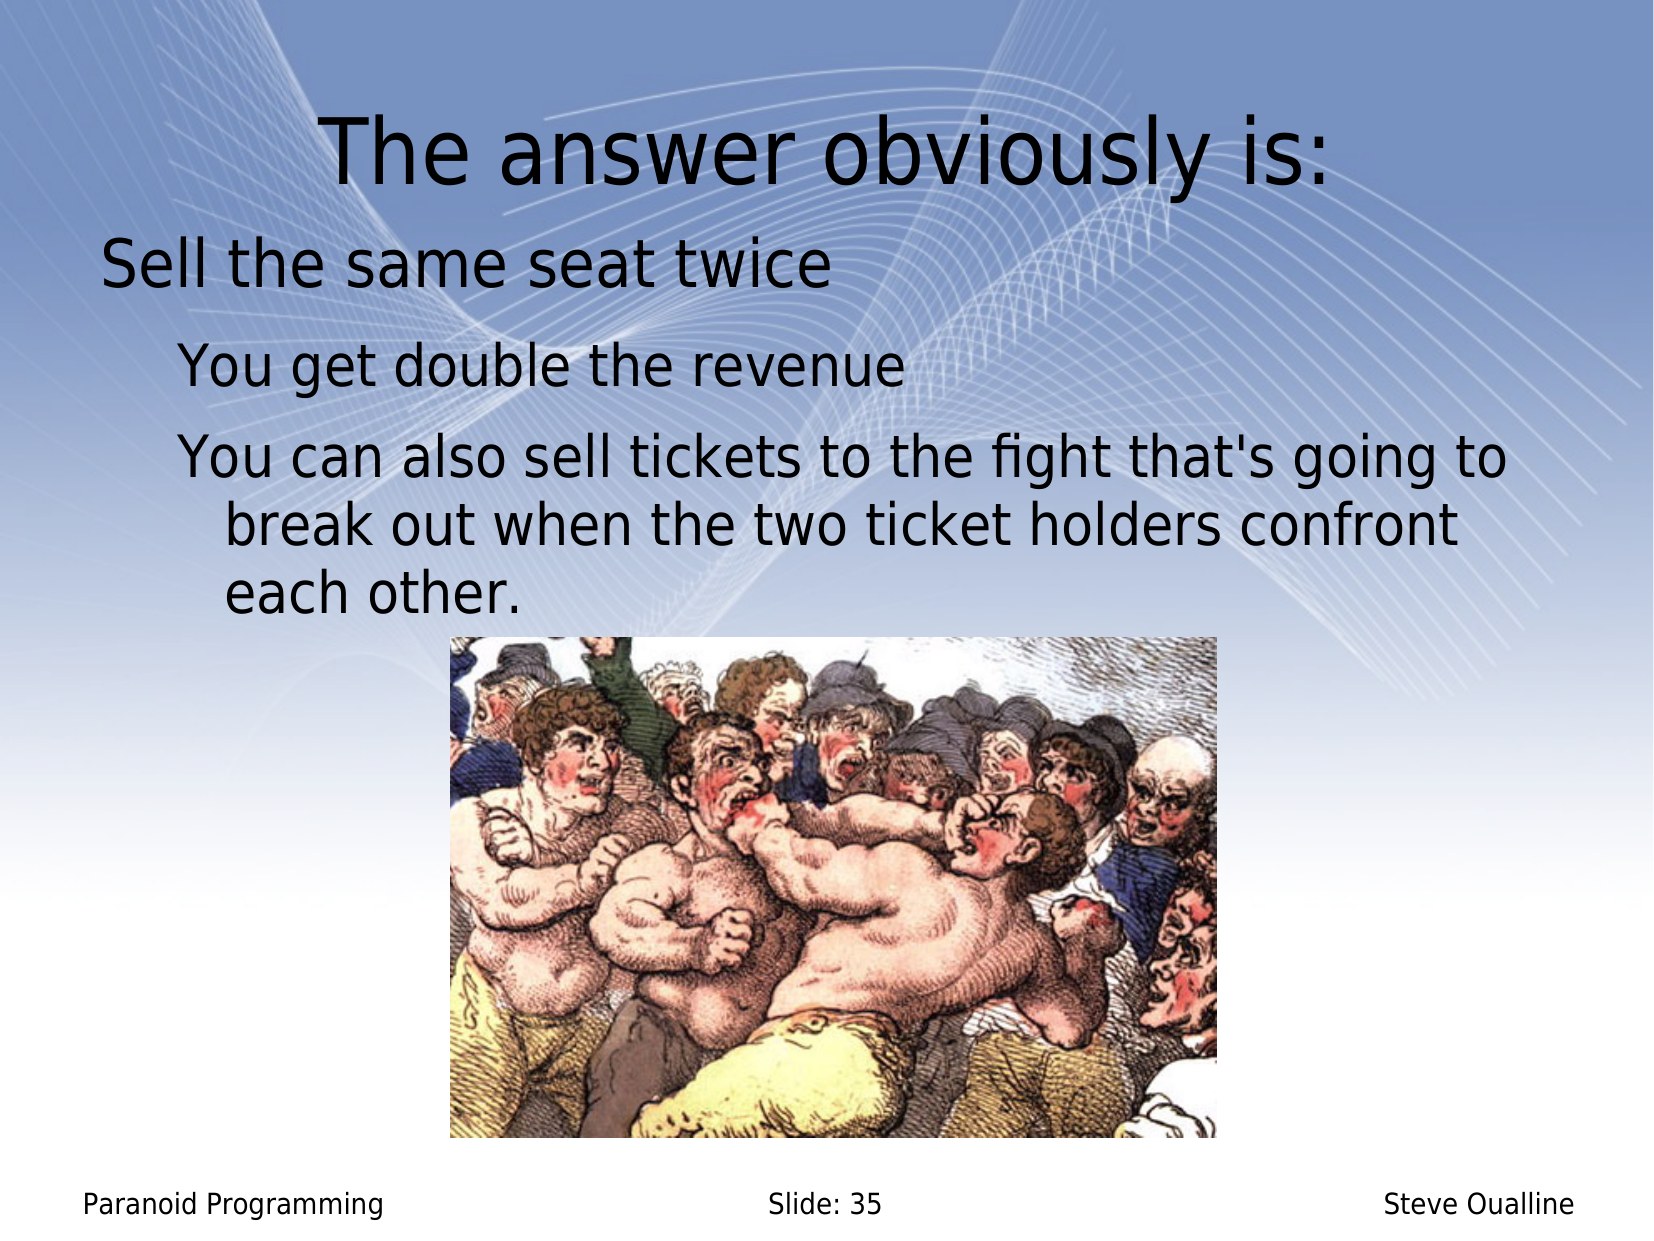

# The answer obviously is:
Sell the same seat twice
You get double the revenue
You can also sell tickets to the fight that's going to break out when the two ticket holders confront each other.
Paranoid Programming
Steve Oualline
35